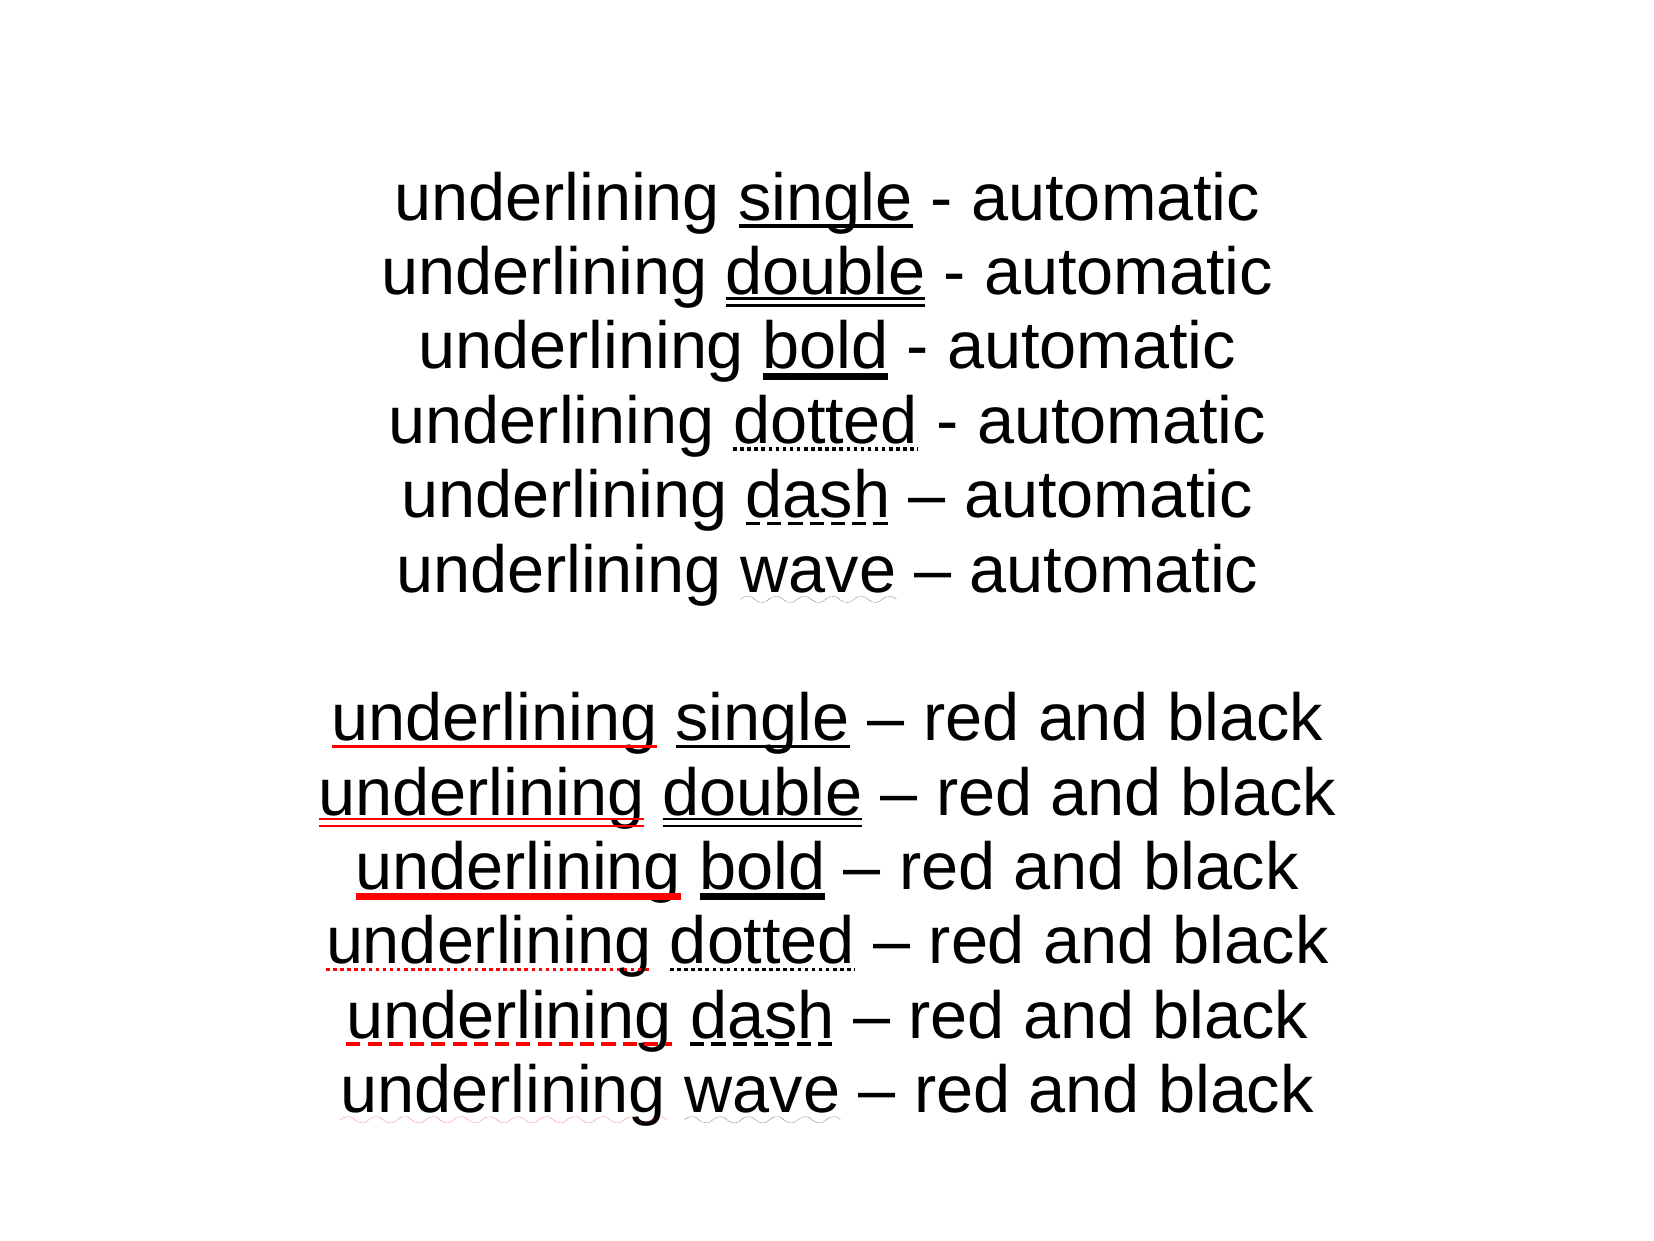

# underlining single - automatic
underlining double - automatic
underlining bold - automatic
underlining dotted - automatic
underlining dash – automatic
underlining wave – automatic
underlining single – red and black
underlining double – red and black
underlining bold – red and black
underlining dotted – red and black
underlining dash – red and black
underlining wave – red and black